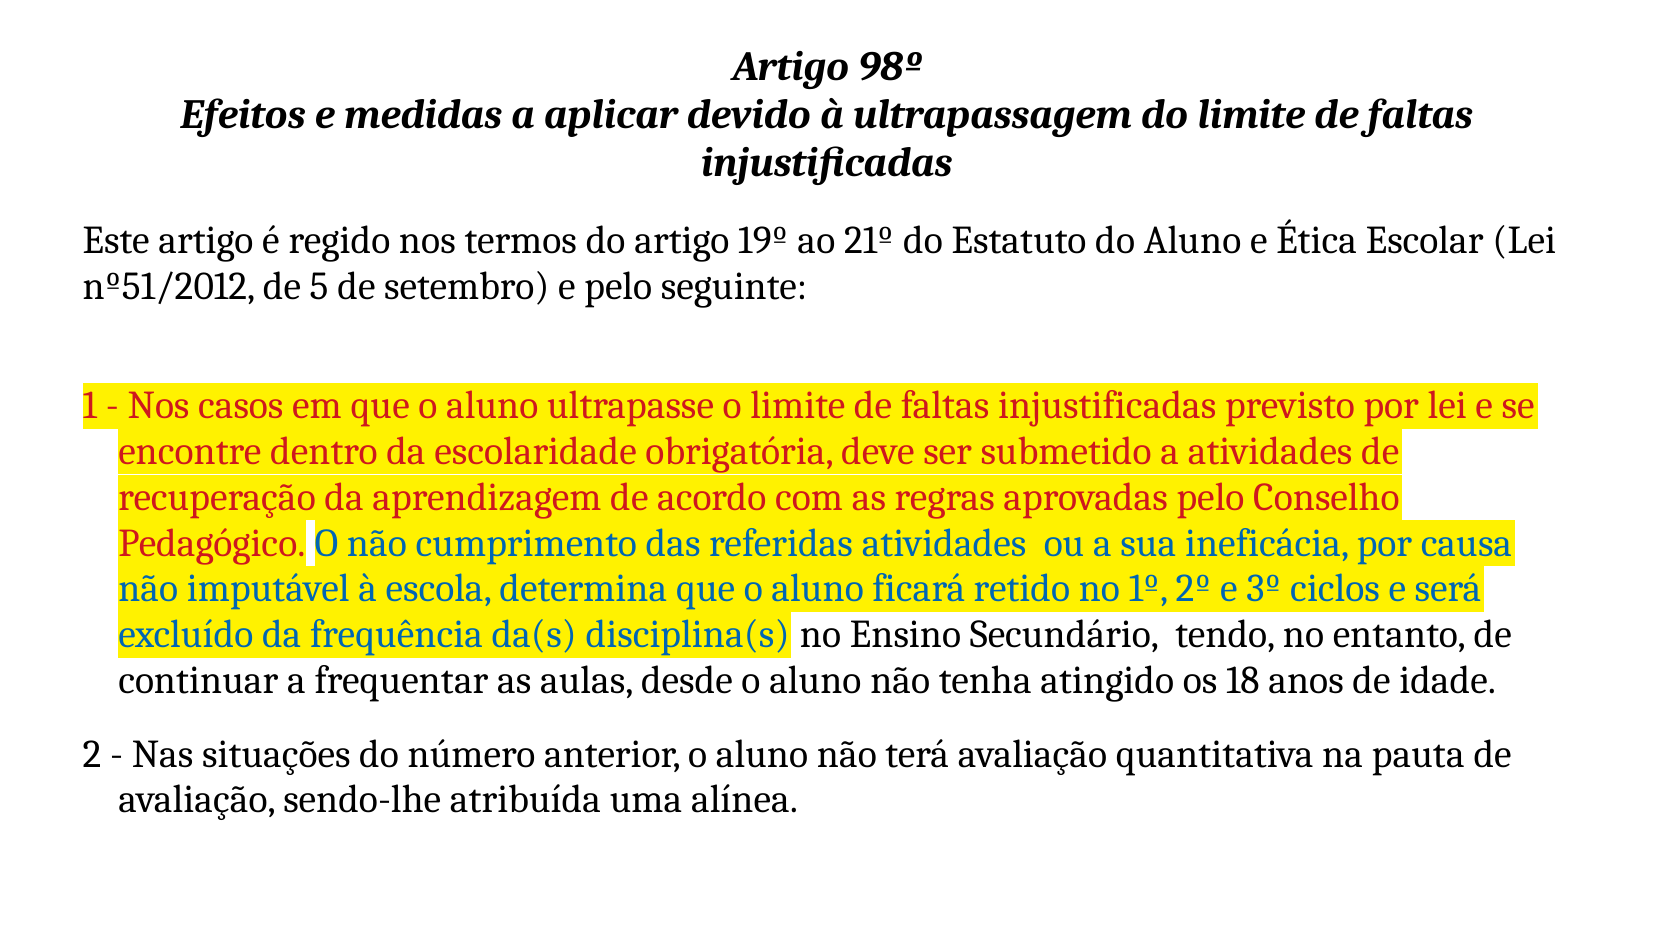

# Artigo 98º Efeitos e medidas a aplicar devido à ultrapassagem do limite de faltas injustificadas
Este artigo é regido nos termos do artigo 19º ao 21º do Estatuto do Aluno e Ética Escolar (Lei nº51/2012, de 5 de setembro) e pelo seguinte:
1 - Nos casos em que o aluno ultrapasse o limite de faltas injustificadas previsto por lei e se encontre dentro da escolaridade obrigatória, deve ser submetido a atividades de recuperação da aprendizagem de acordo com as regras aprovadas pelo Conselho Pedagógico. O não cumprimento das referidas atividades  ou a sua ineficácia, por causa não imputável à escola, determina que o aluno ficará retido no 1º, 2º e 3º ciclos e será excluído da frequência da(s) disciplina(s) no Ensino Secundário, tendo, no entanto, de continuar a frequentar as aulas, desde o aluno não tenha atingido os 18 anos de idade.
2 - Nas situações do número anterior, o aluno não terá avaliação quantitativa na pauta de avaliação, sendo-lhe atribuída uma alínea.